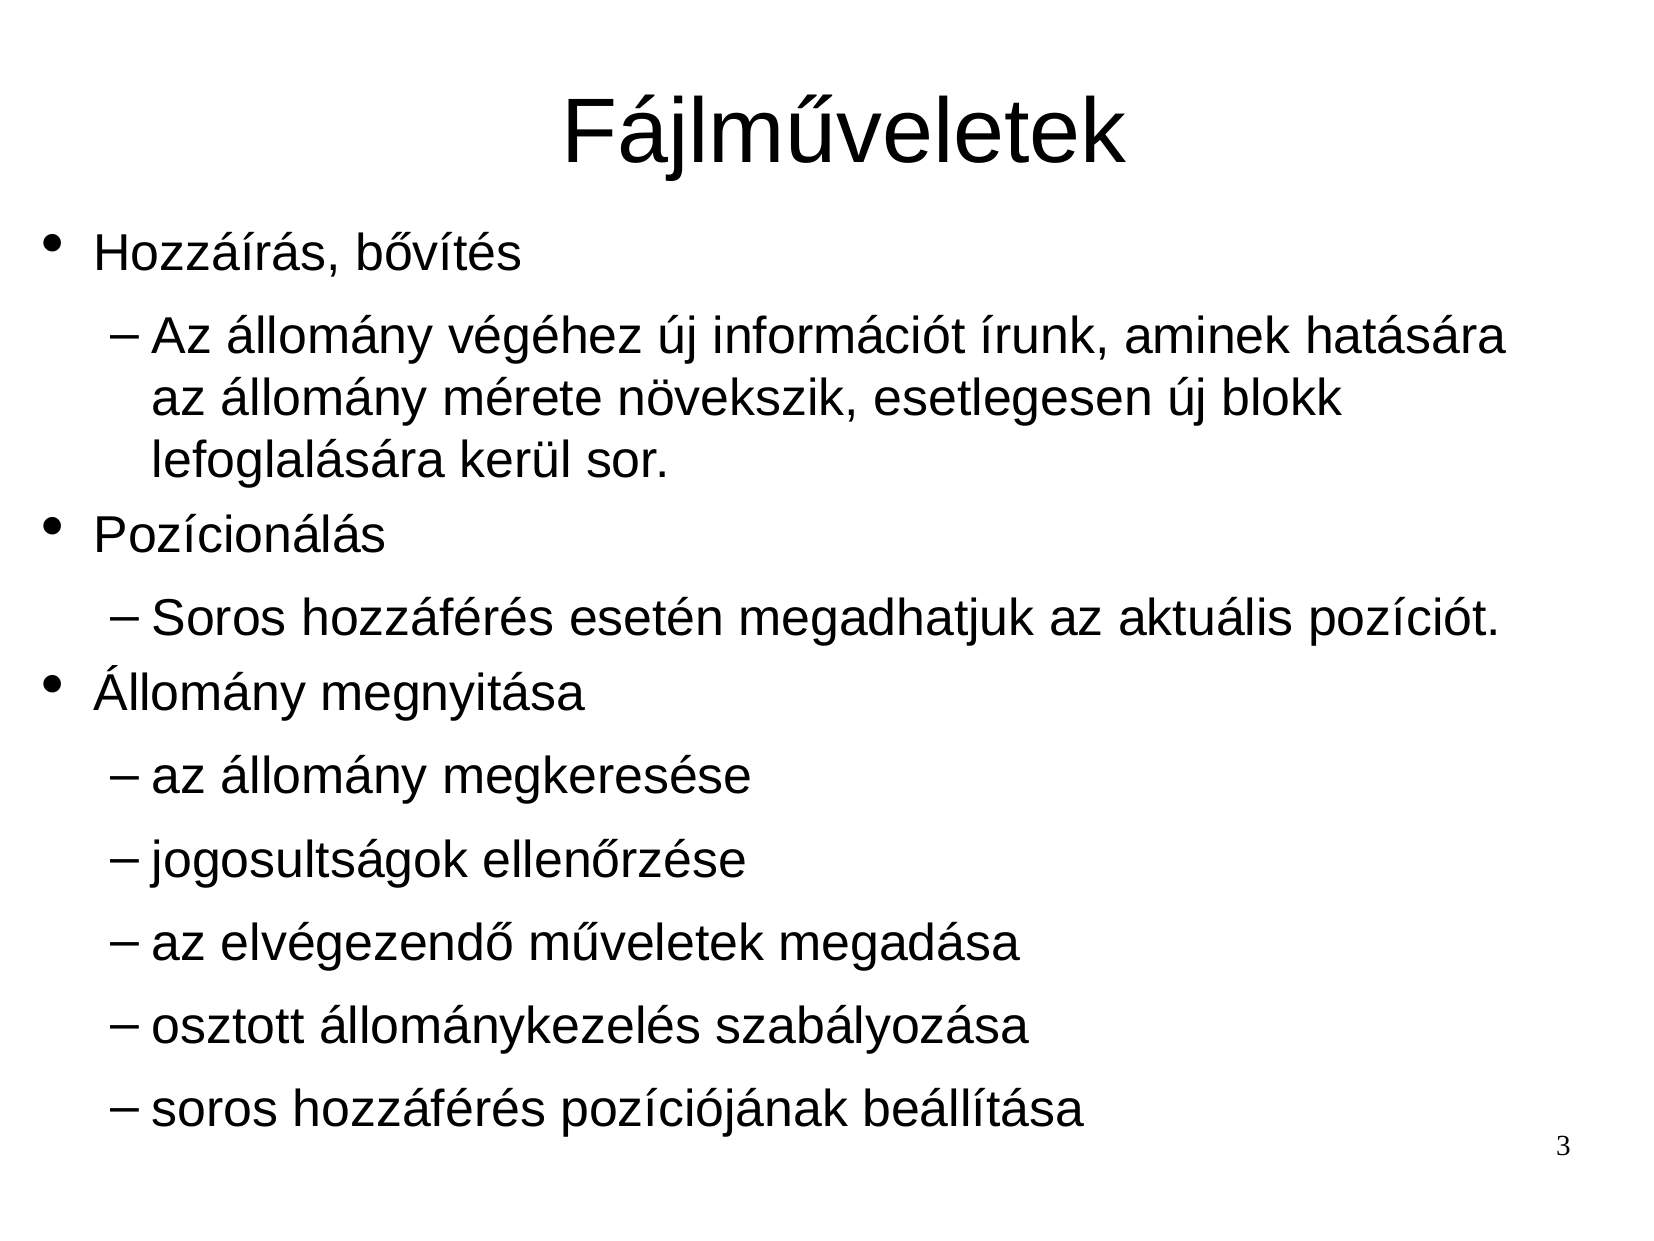

# Fájlműveletek
Hozzáírás, bővítés
Az állomány végéhez új információt írunk, aminek hatására az állomány mérete növekszik, esetlegesen új blokk lefoglalására kerül sor.
Pozícionálás
Soros hozzáférés esetén megadhatjuk az aktuális pozíciót.
Állomány megnyitása
az állomány megkeresése
jogosultságok ellenőrzése
az elvégezendő műveletek megadása
osztott állománykezelés szabályozása
soros hozzáférés pozíciójának beállítása
3